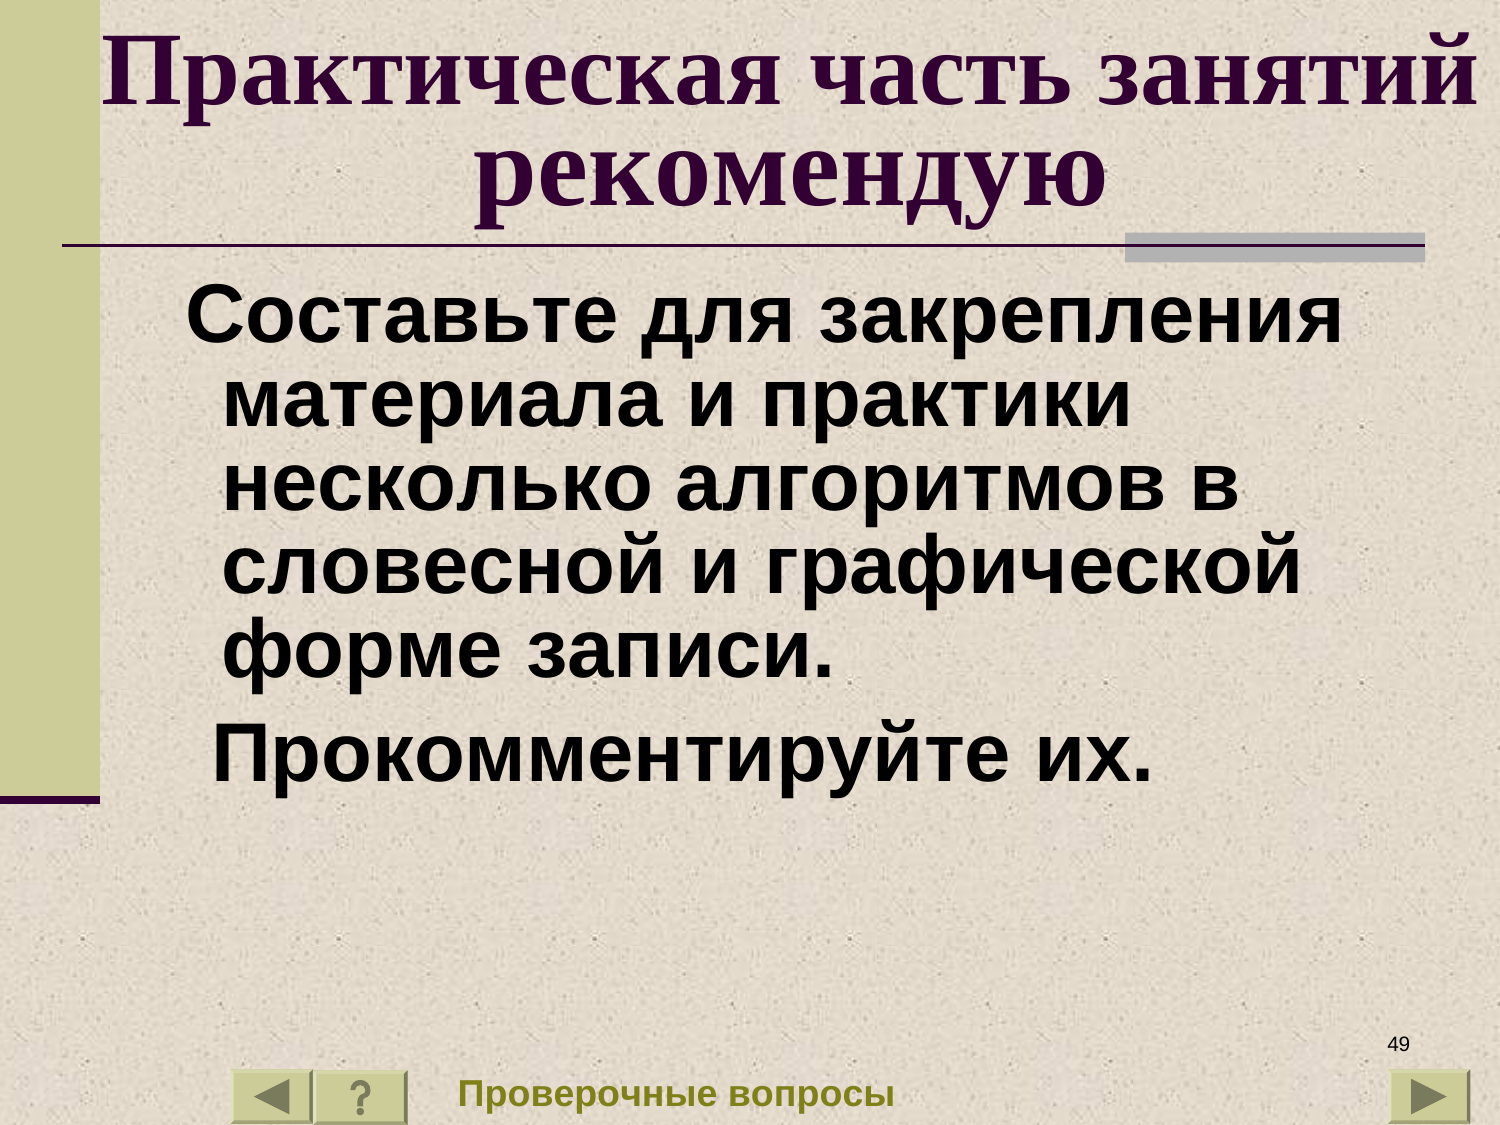

# Практическая часть занятий рекомендую
 Составьте для закрепления материала и практики несколько алгоритмов в словесной и графической форме записи.
 Прокомментируйте их.
49
Проверочные вопросы